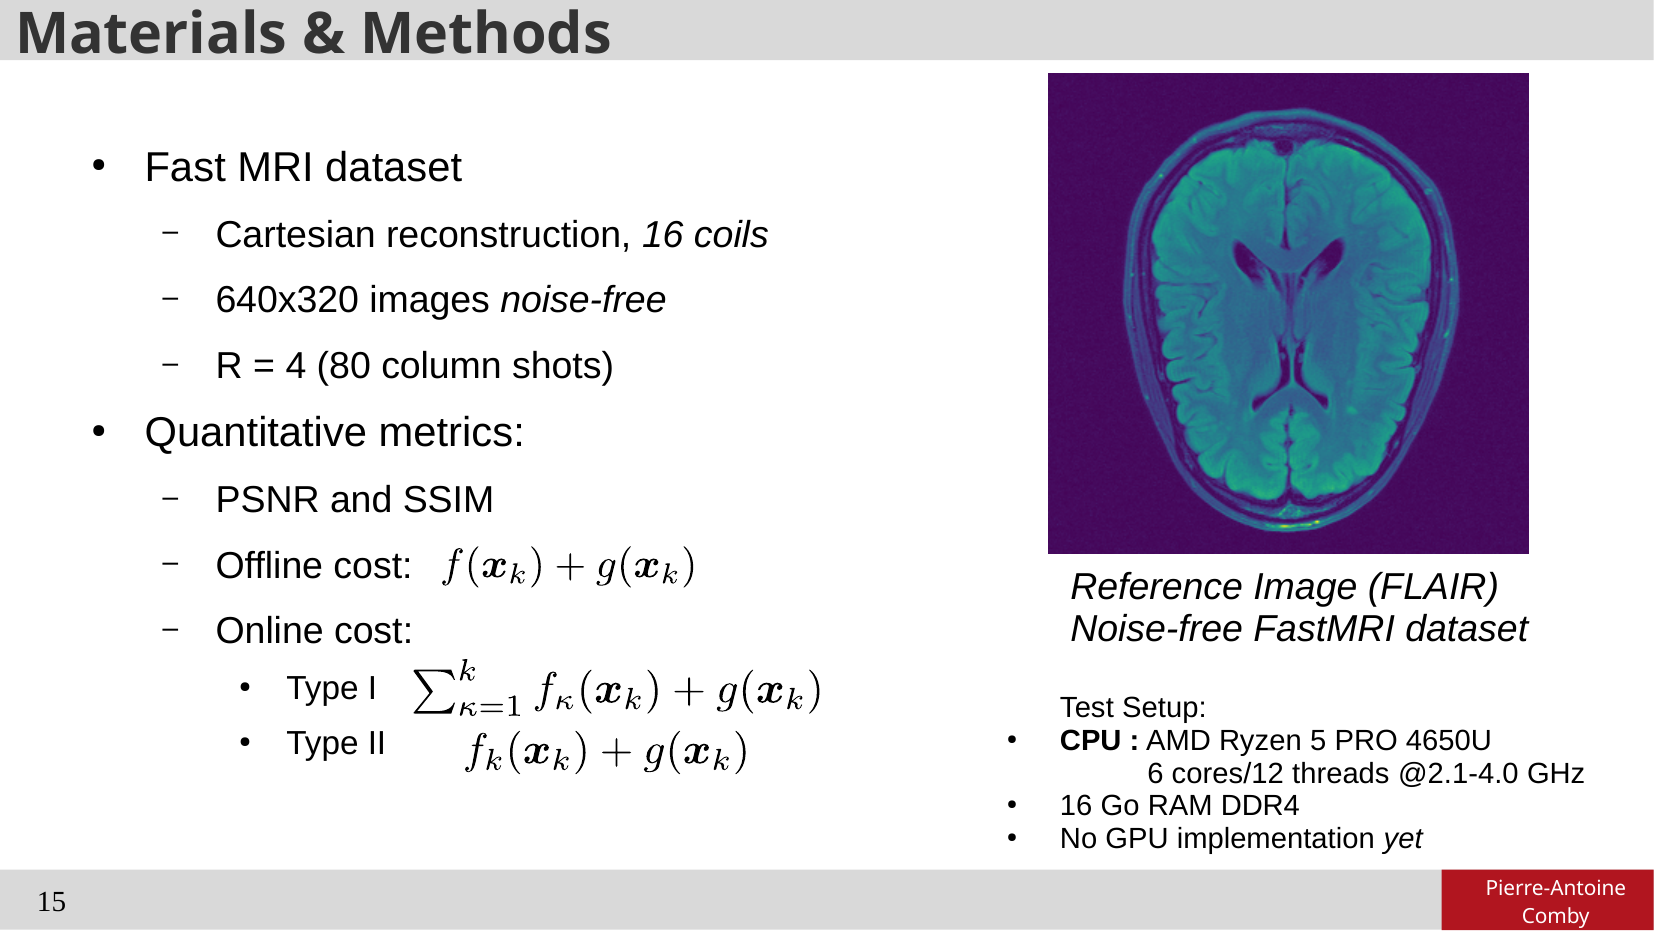

# Materials & Methods
Fast MRI dataset
Cartesian reconstruction, 16 coils
640x320 images noise-free
R = 4 (80 column shots)
Quantitative metrics:
PSNR and SSIM
Offline cost:
Online cost:
Type I
Type II
Reference Image (FLAIR)
Noise-free FastMRI dataset
Test Setup:
CPU : AMD Ryzen 5 PRO 4650U
 6 cores/12 threads @2.1-4.0 GHz
16 Go RAM DDR4
No GPU implementation yet
15